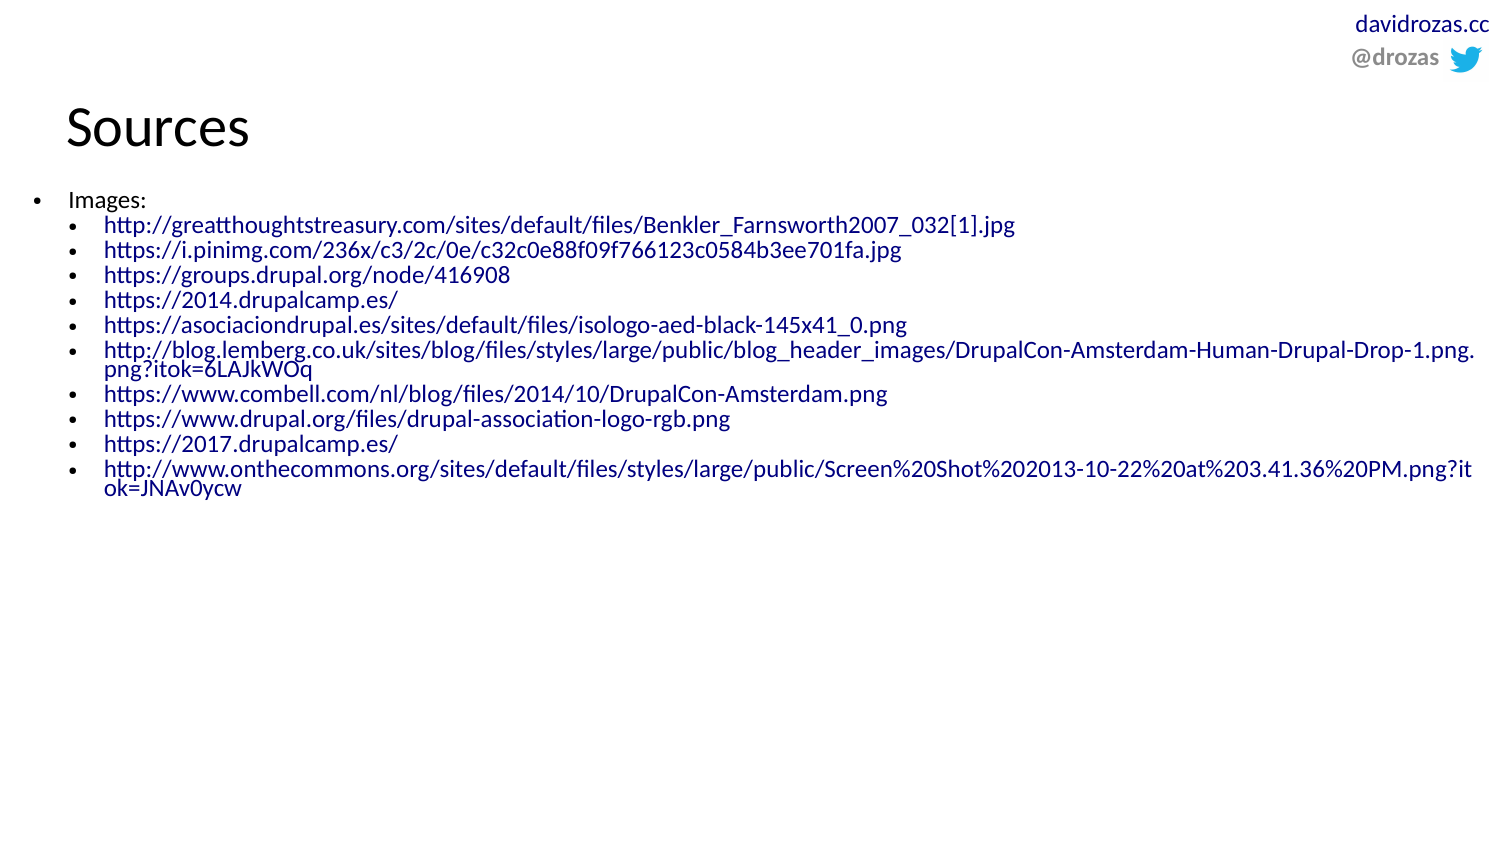

davidrozas.cc
@drozas
# Sources
Images:
http://greatthoughtstreasury.com/sites/default/files/Benkler_Farnsworth2007_032[1].jpg
https://i.pinimg.com/236x/c3/2c/0e/c32c0e88f09f766123c0584b3ee701fa.jpg
https://groups.drupal.org/node/416908
https://2014.drupalcamp.es/
https://asociaciondrupal.es/sites/default/files/isologo-aed-black-145x41_0.png
http://blog.lemberg.co.uk/sites/blog/files/styles/large/public/blog_header_images/DrupalCon-Amsterdam-Human-Drupal-Drop-1.png.png?itok=6LAJkWOq
https://www.combell.com/nl/blog/files/2014/10/DrupalCon-Amsterdam.png
https://www.drupal.org/files/drupal-association-logo-rgb.png
https://2017.drupalcamp.es/
http://www.onthecommons.org/sites/default/files/styles/large/public/Screen%20Shot%202013-10-22%20at%203.41.36%20PM.png?itok=JNAv0ycw